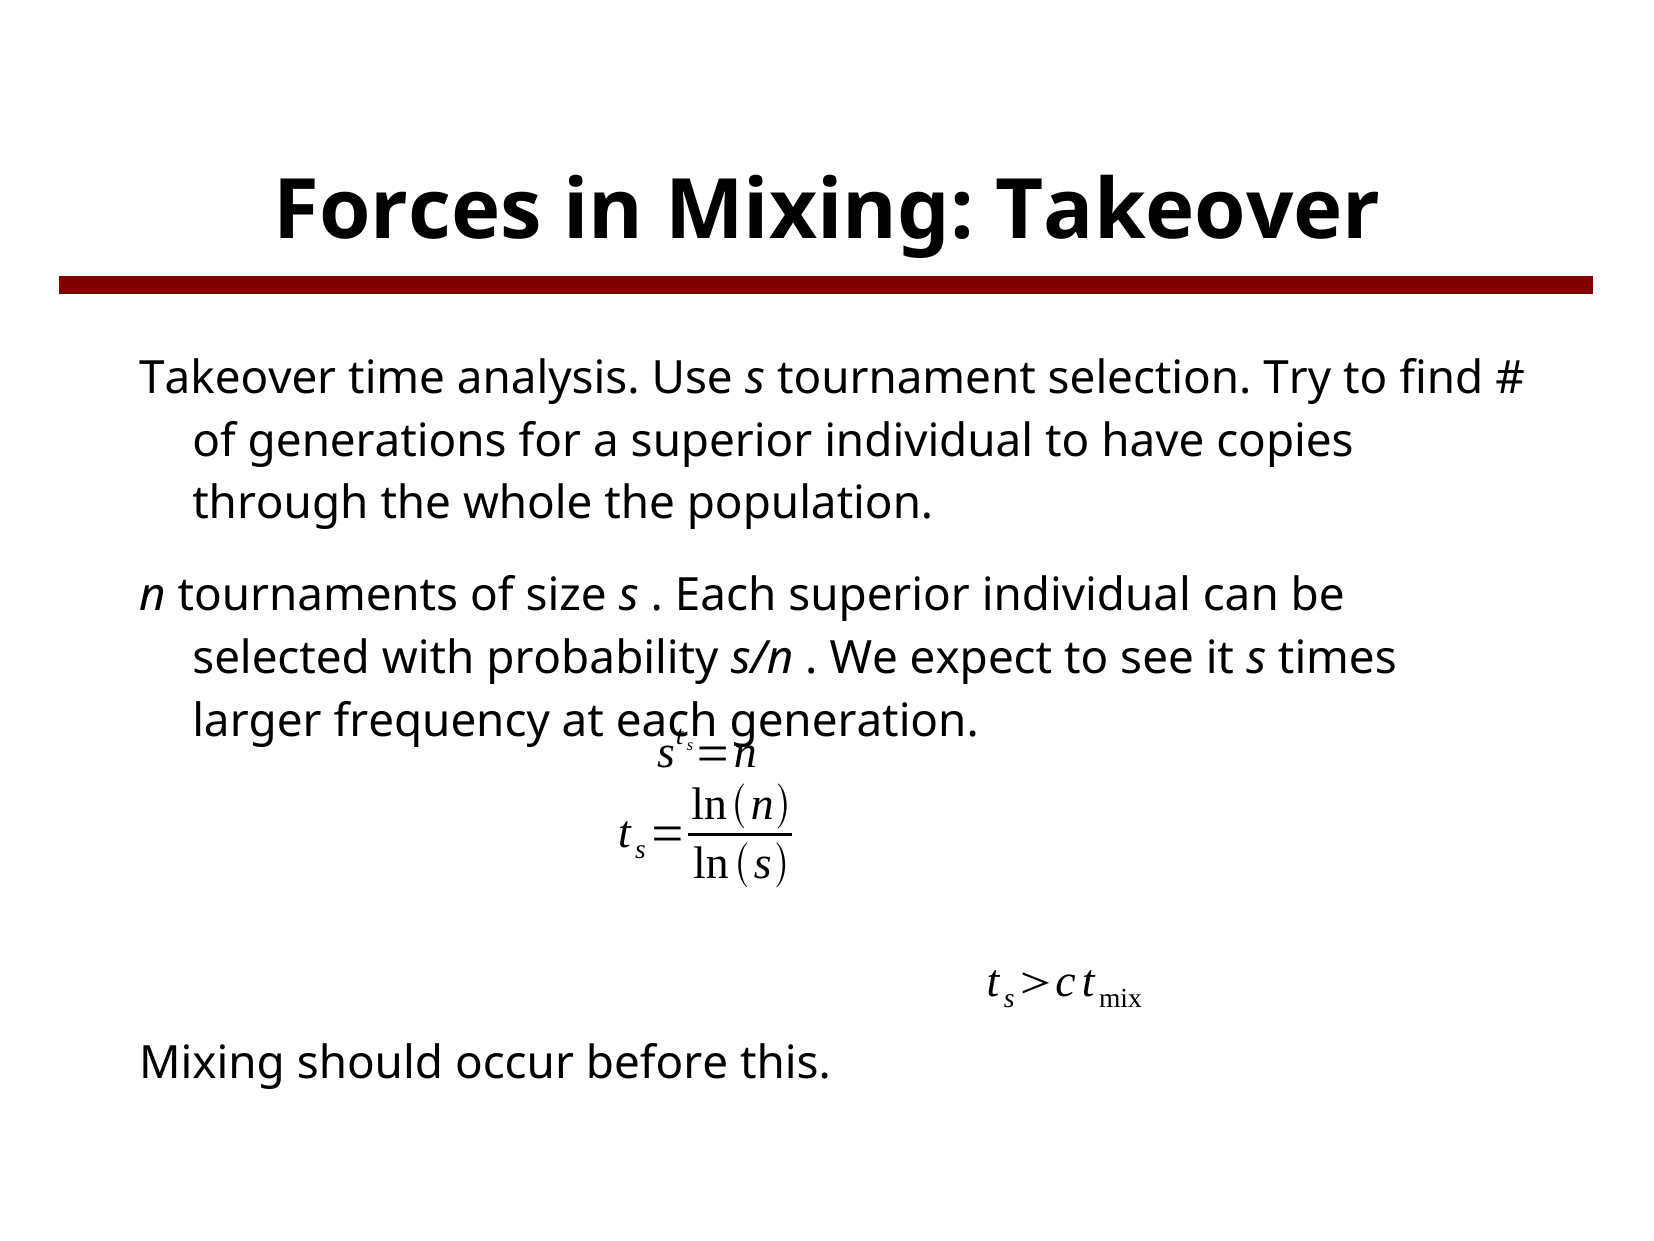

# Forces in Mixing: Takeover
Takeover time analysis. Use s tournament selection. Try to find # of generations for a superior individual to have copies through the whole the population.
n tournaments of size s . Each superior individual can be selected with probability s/n . We expect to see it s times larger frequency at each generation.
Mixing should occur before this.